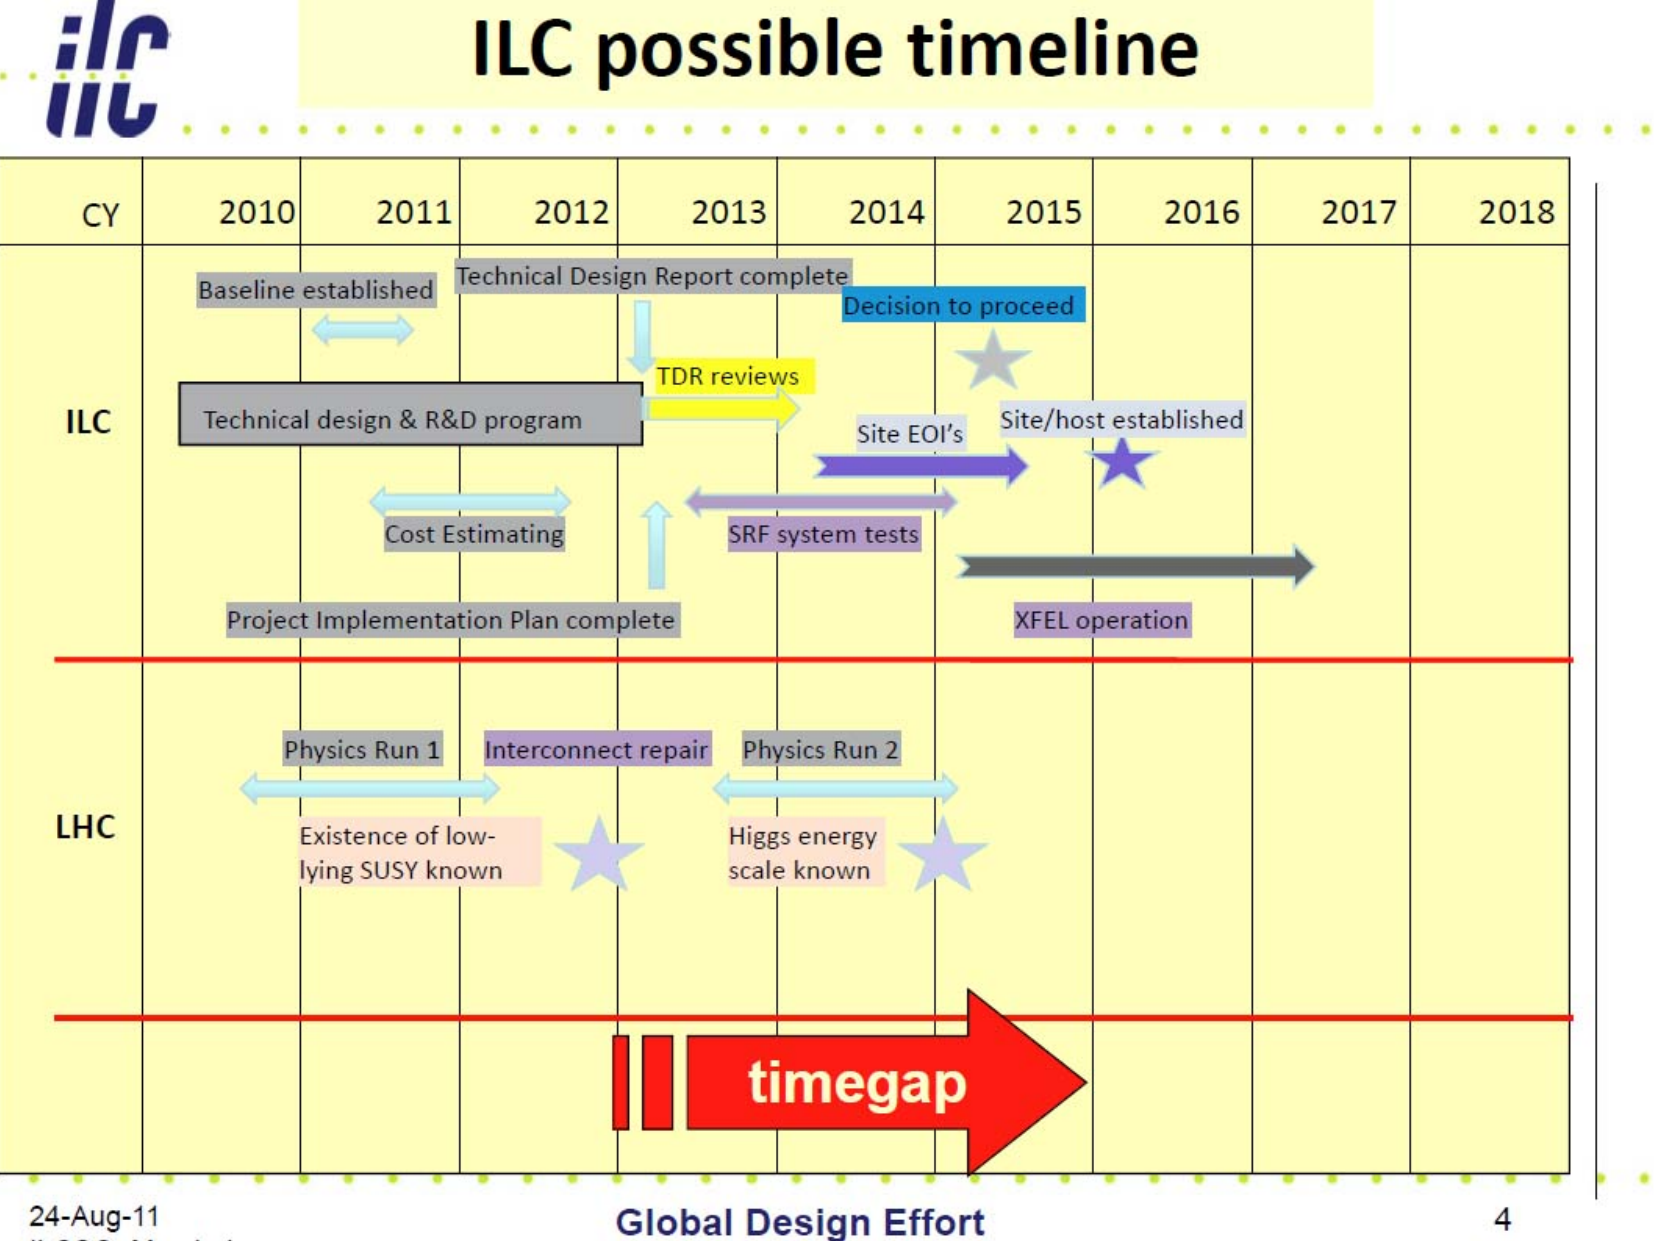

FCPPL Workshop - March 2012
24
Entrée en matière Oct. 2011